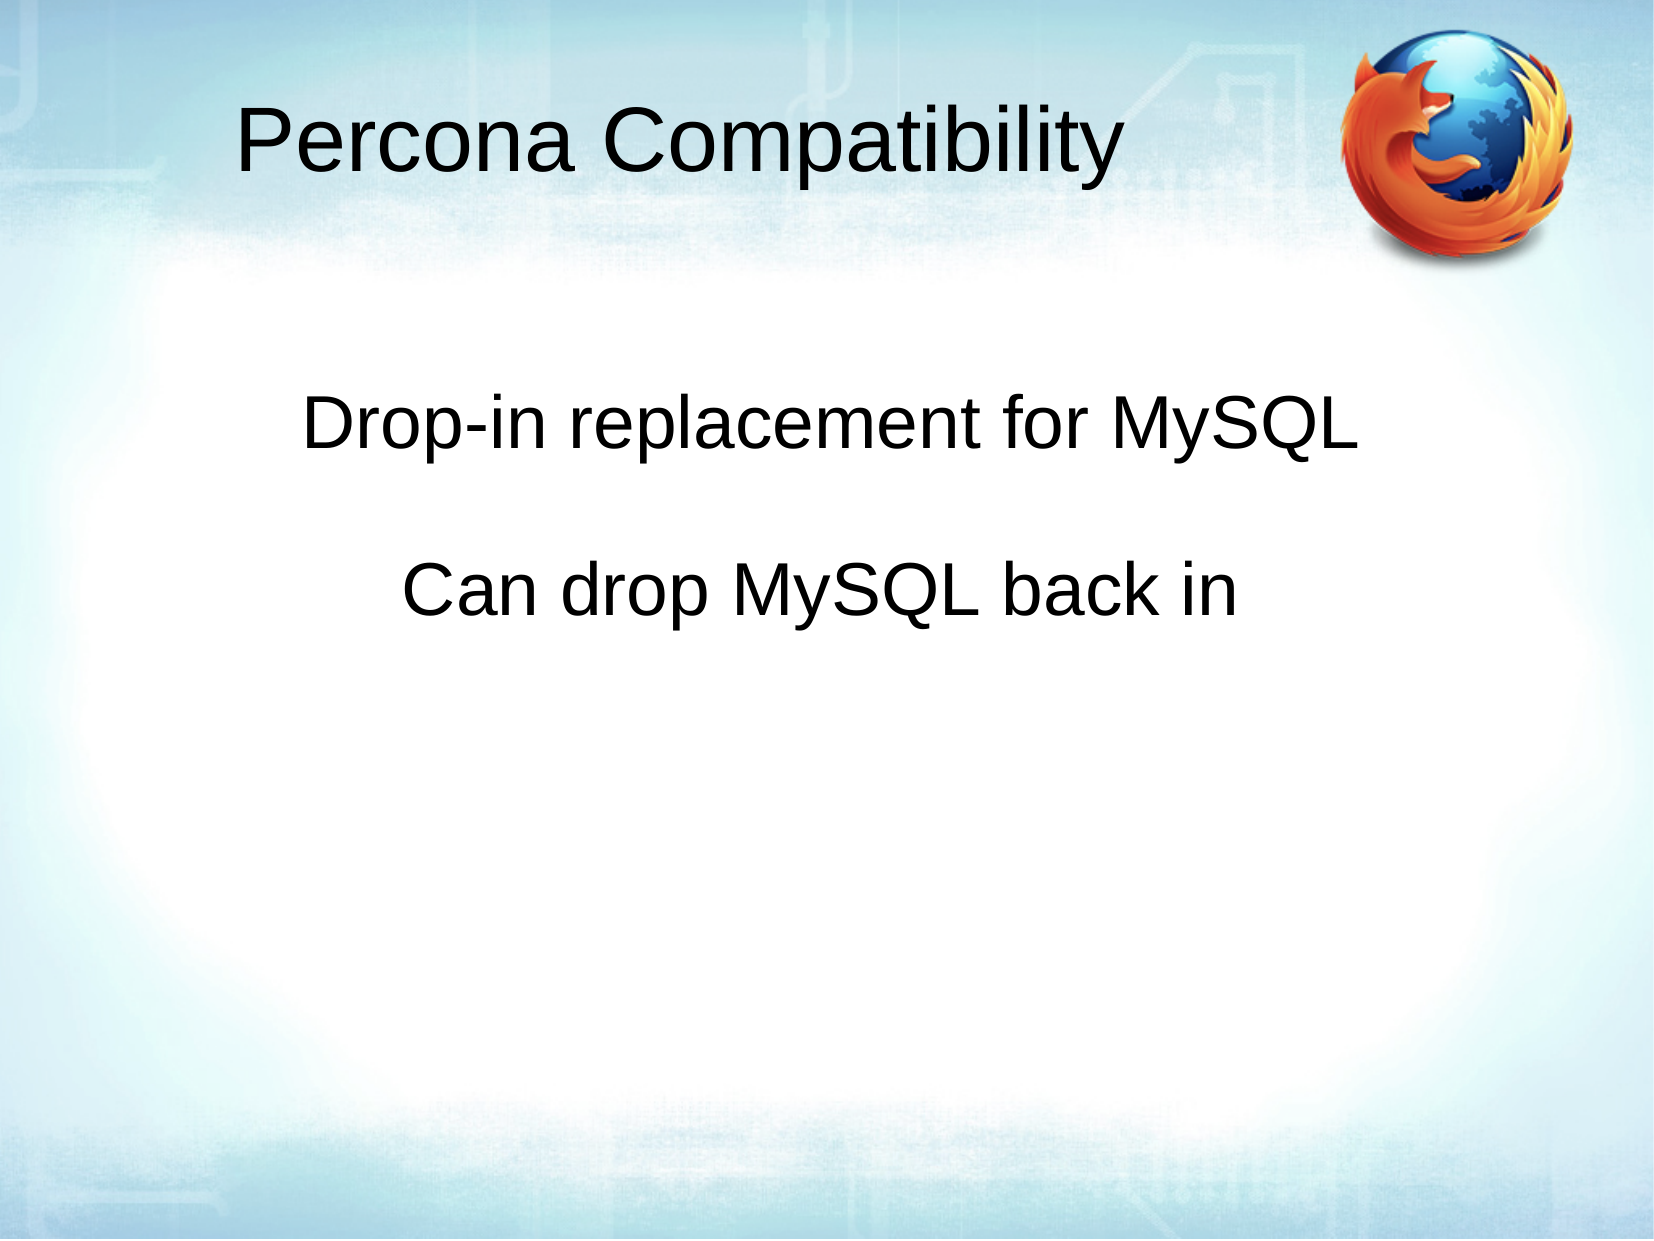

# Percona Compatibility
Drop-in replacement for MySQL
Can drop MySQL back in